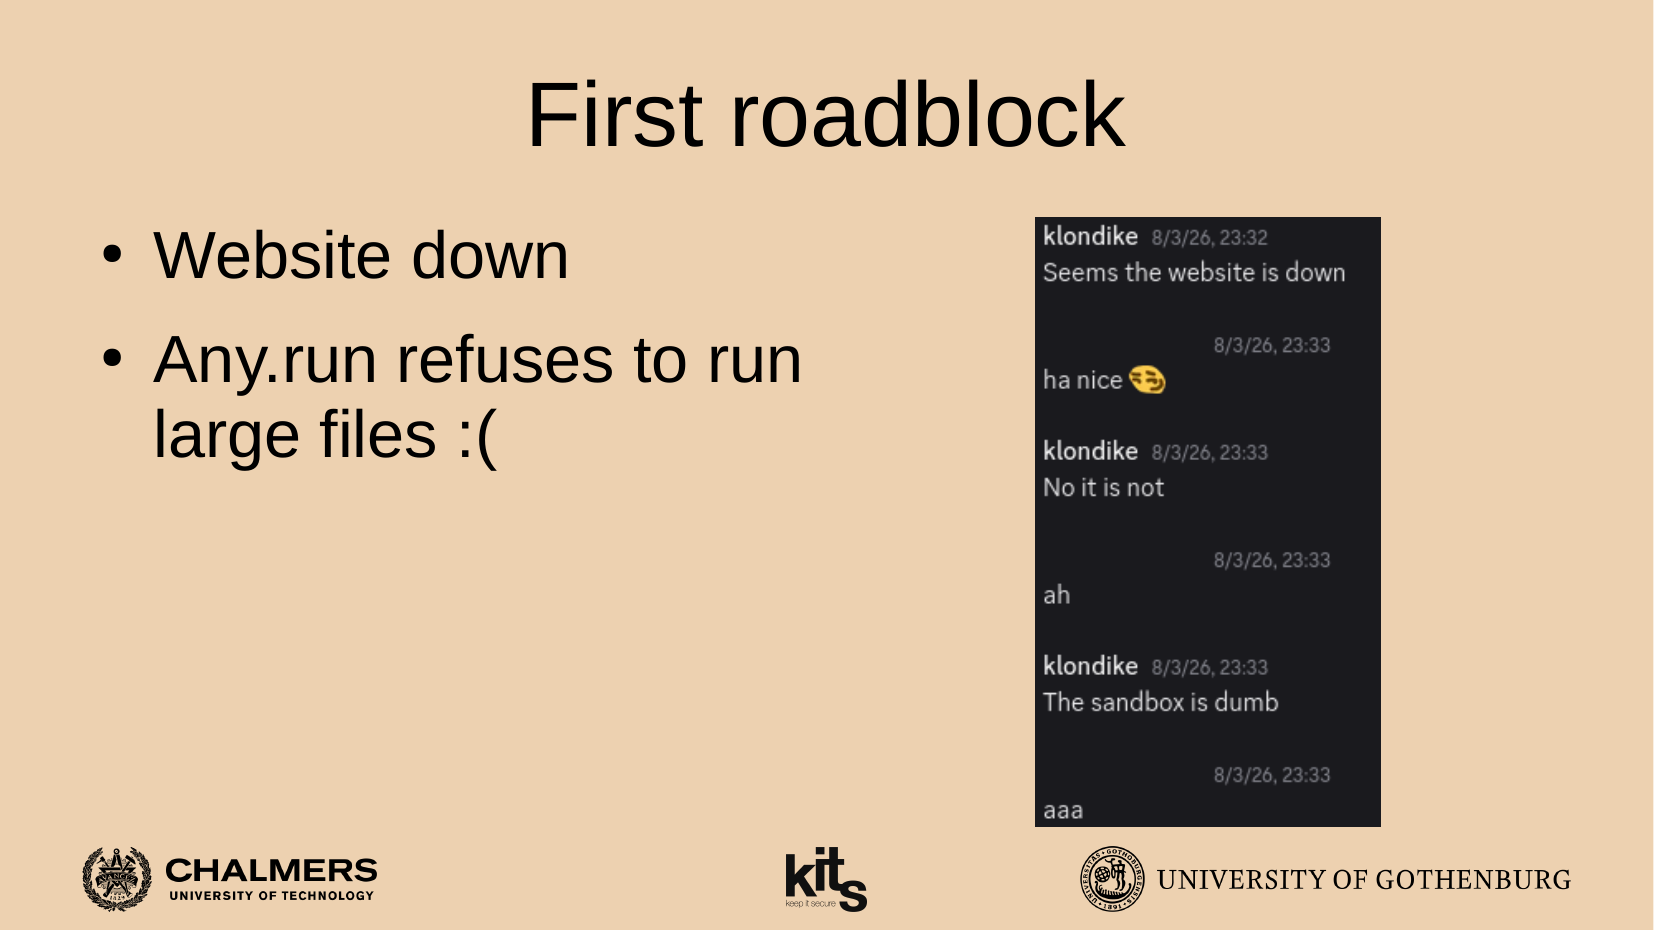

# First roadblock
Website down
Any.run refuses to run large files :(